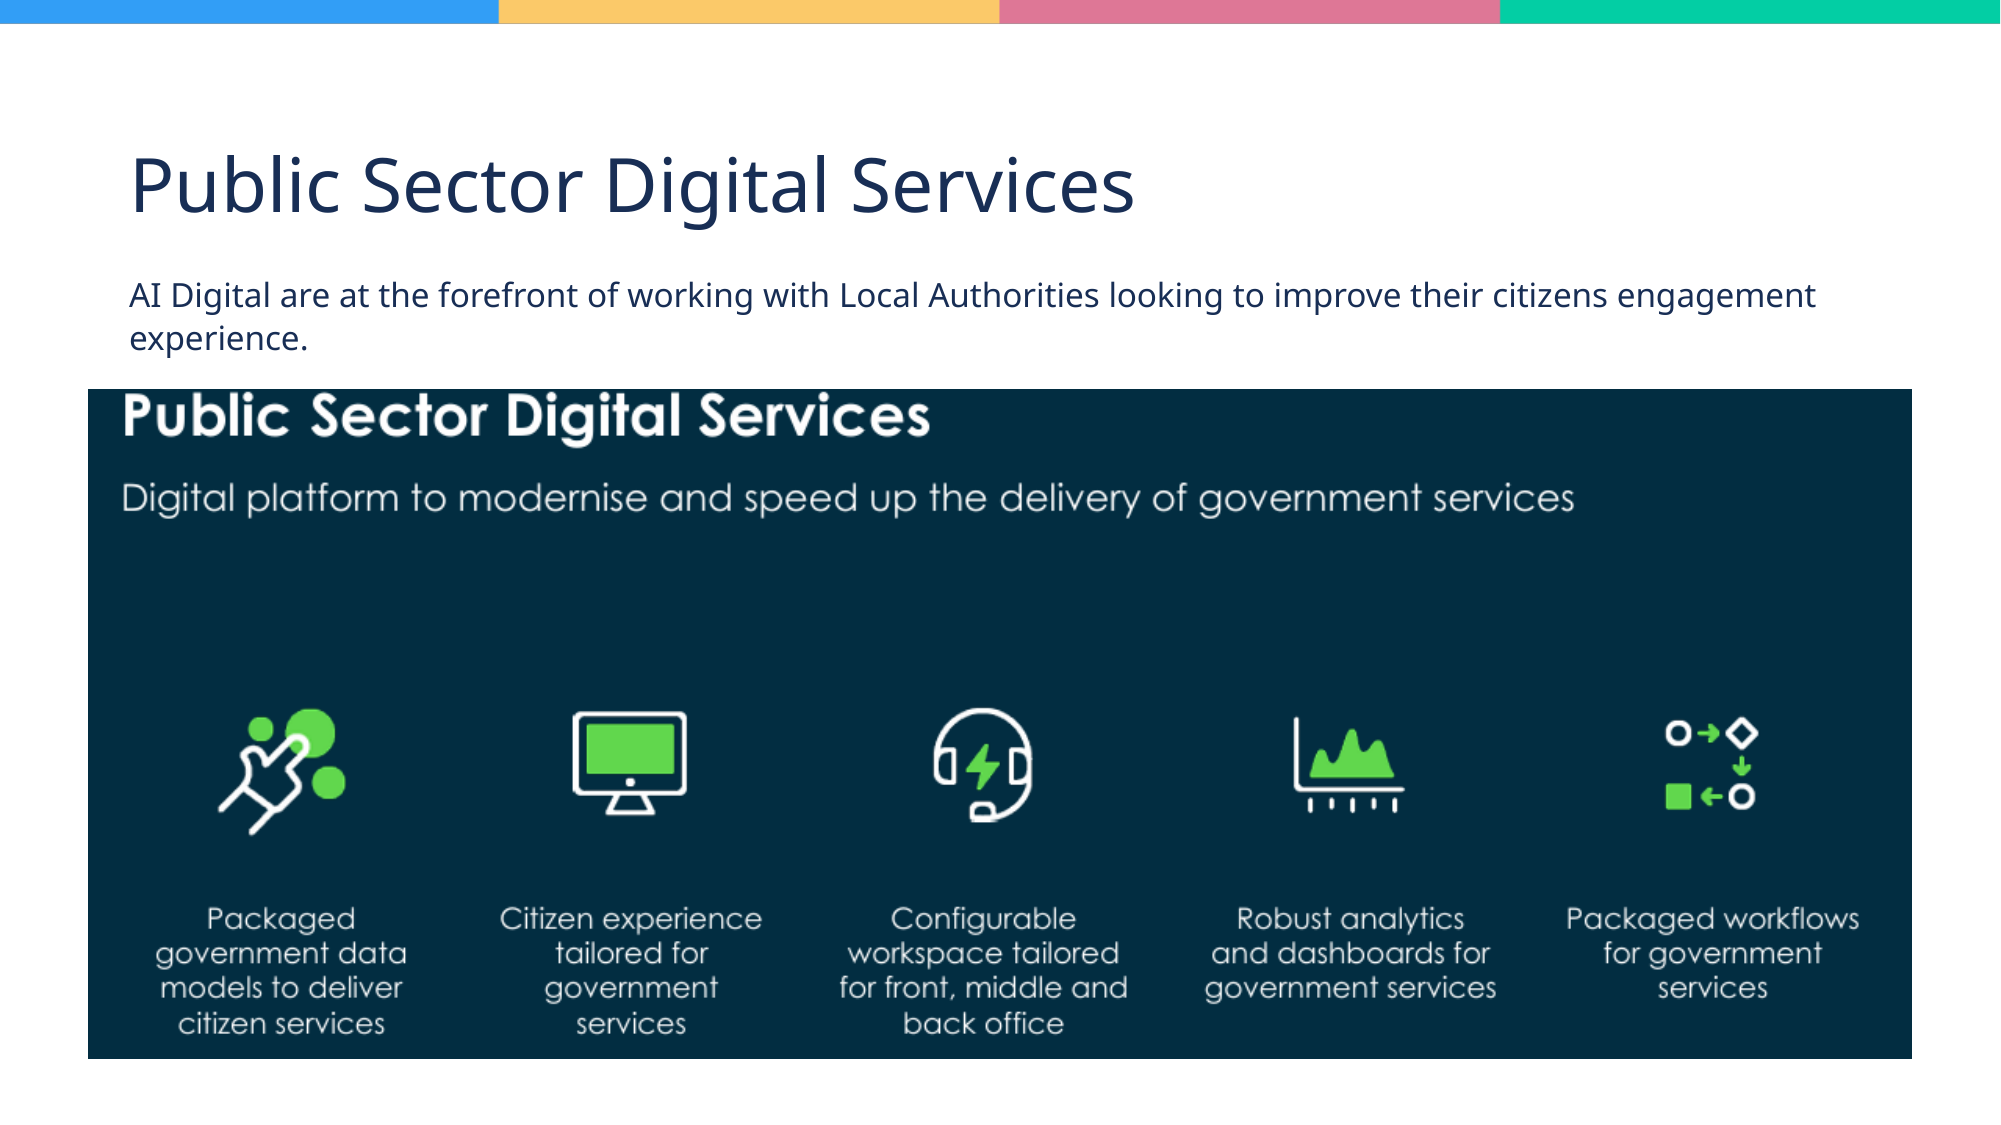

# Public Sector Digital Services
AI Digital are at the forefront of working with Local Authorities looking to improve their citizens engagement experience.